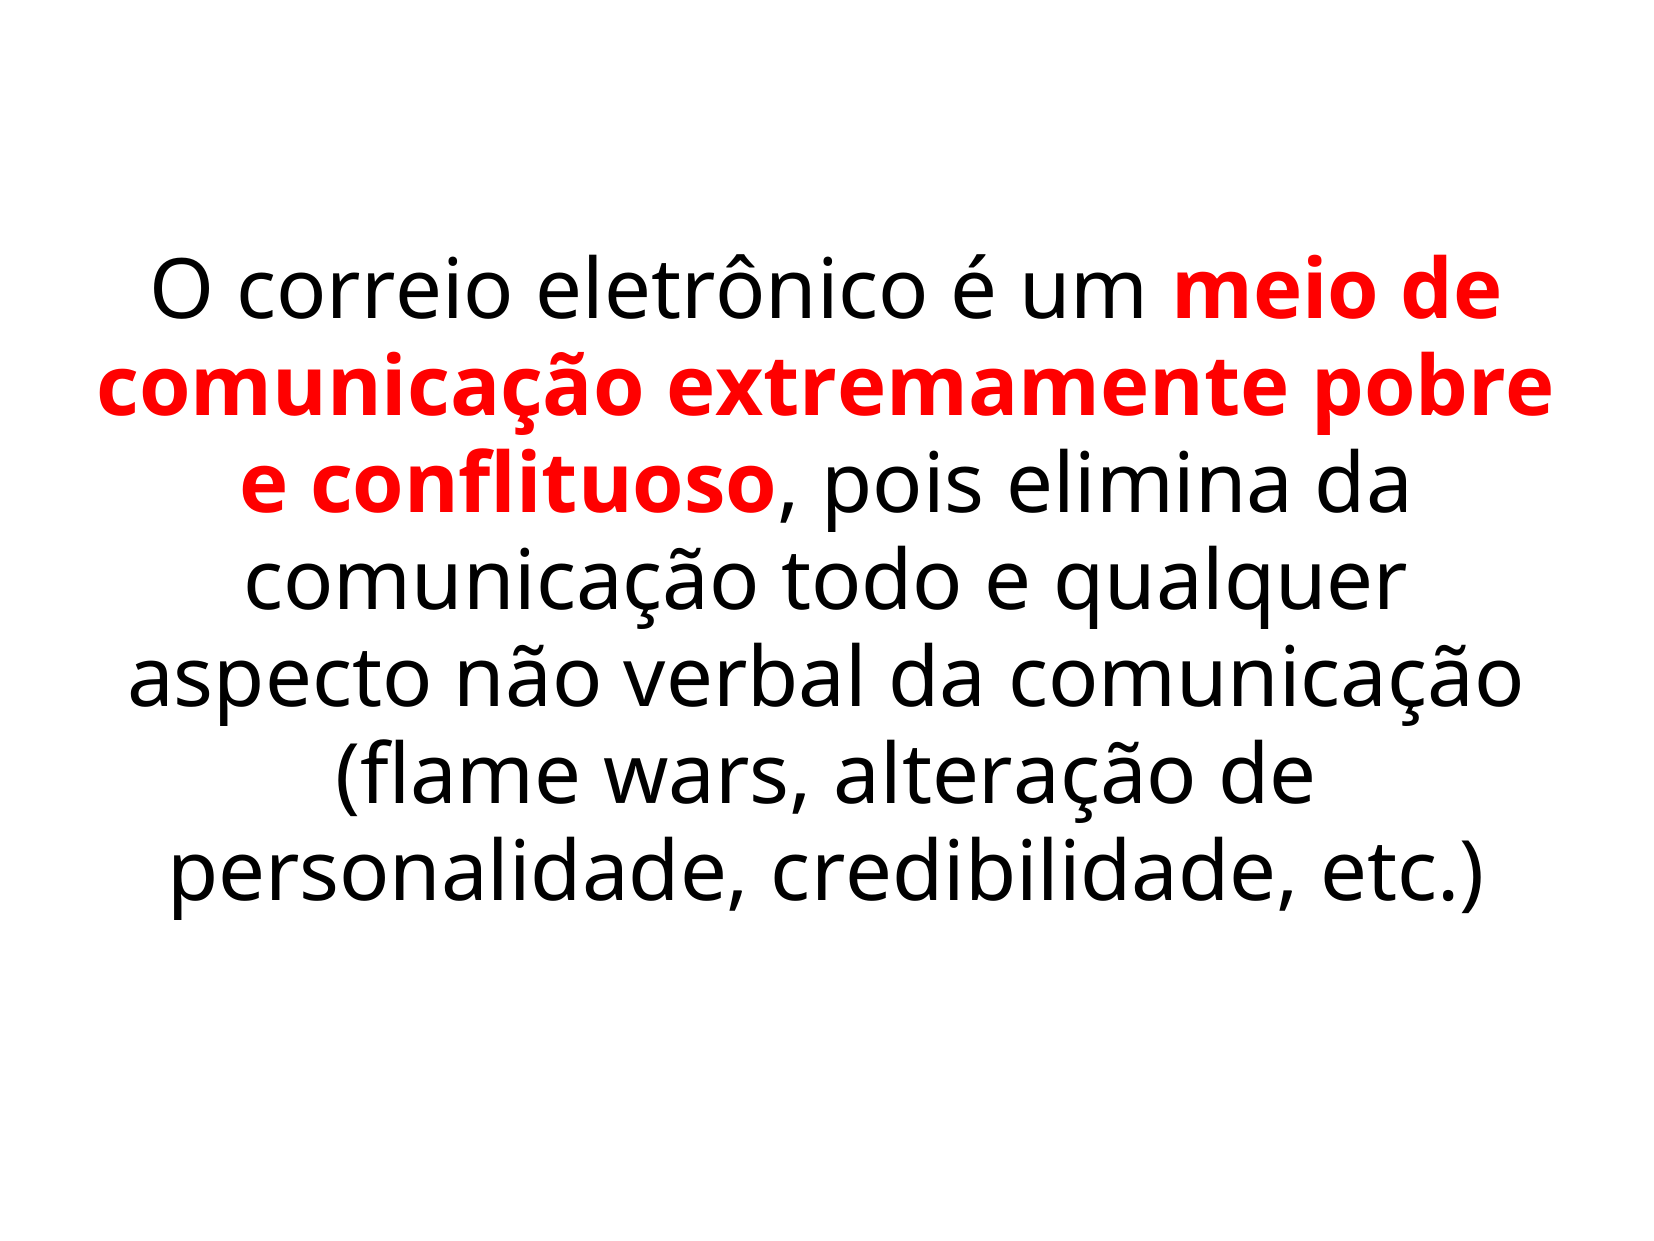

O correio eletrônico é um meio de comunicação extremamente pobre e conflituoso, pois elimina da comunicação todo e qualquer aspecto não verbal da comunicação (flame wars, alteração de personalidade, credibilidade, etc.)